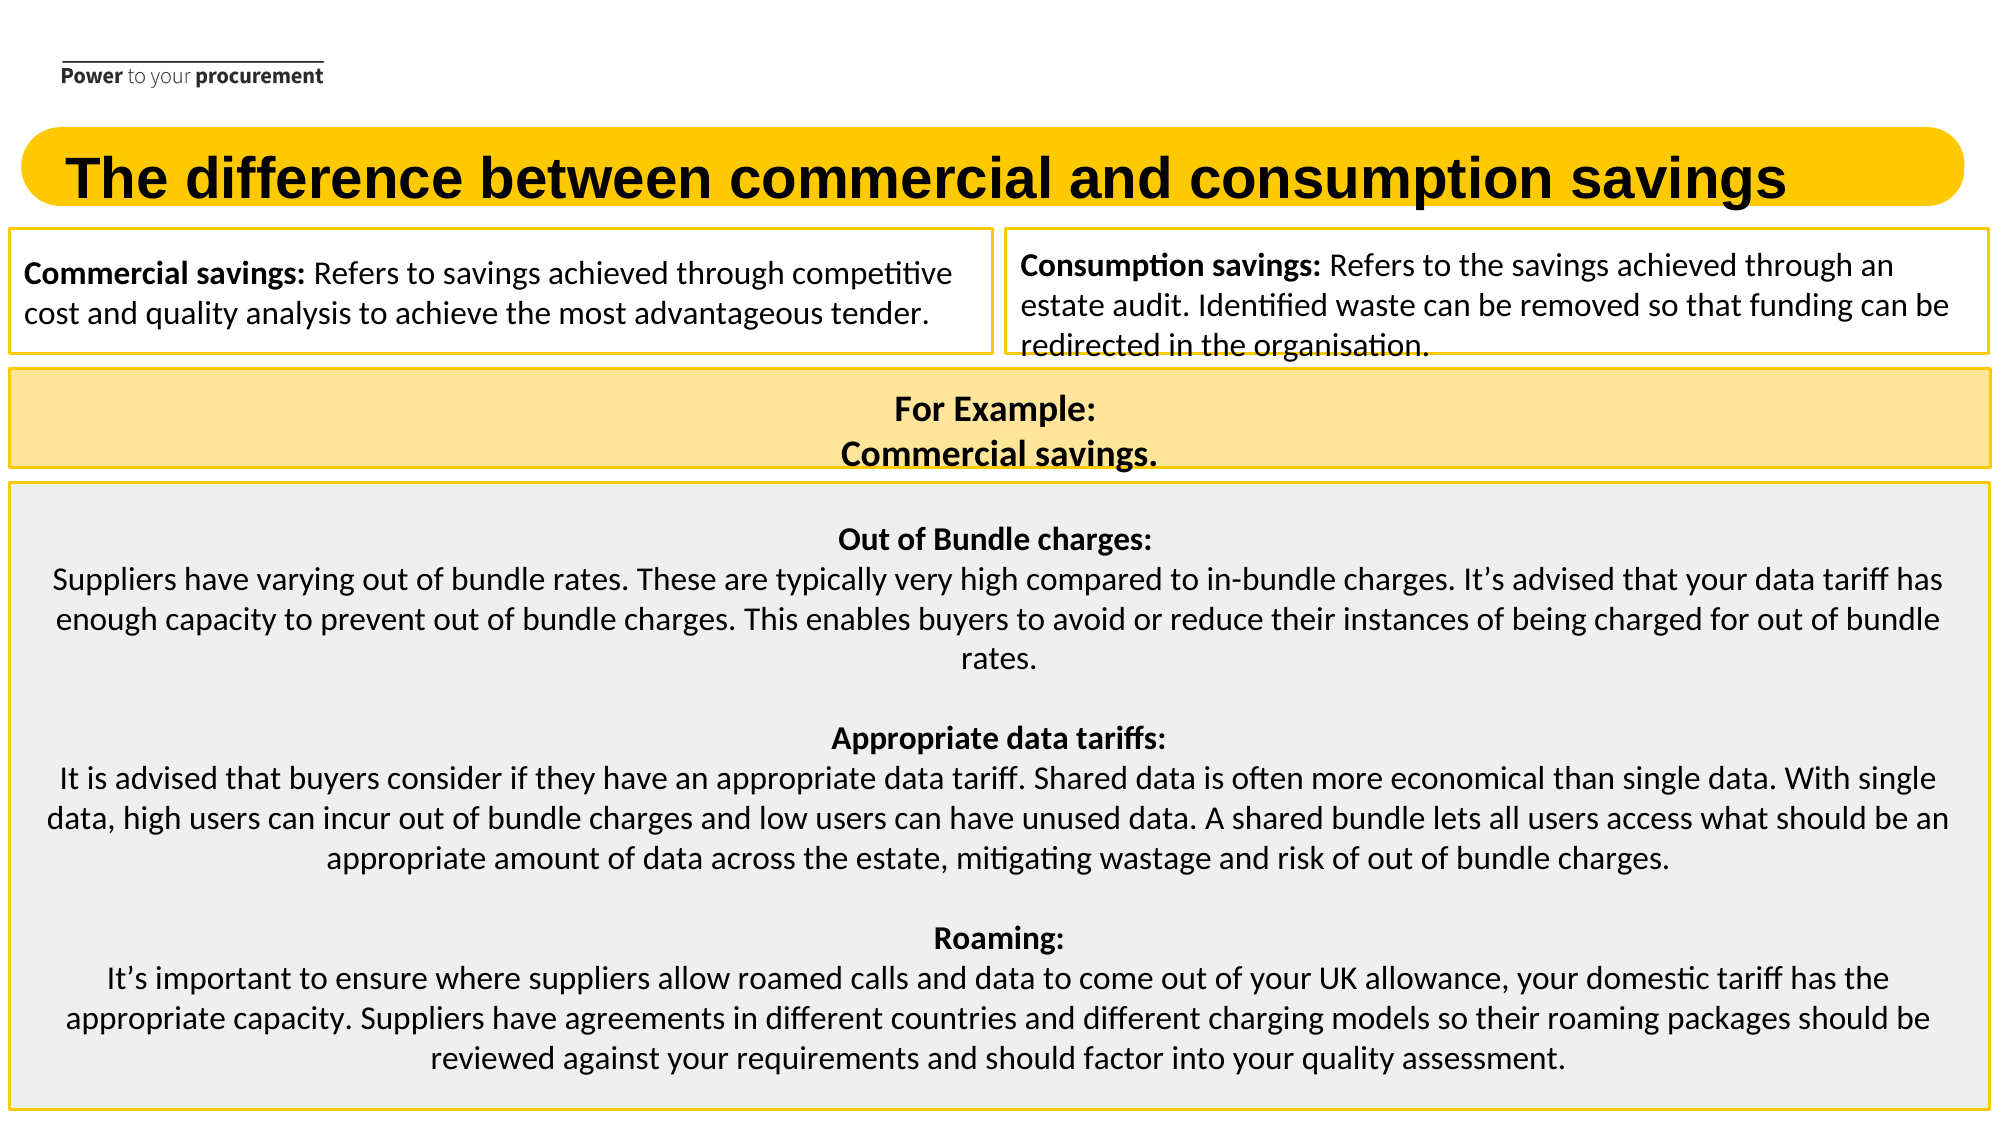

# The difference between commercial and consumption savings
Commercial savings: Refers to savings achieved through competitive cost and quality analysis to achieve the most advantageous tender.
Consumption savings: Refers to the savings achieved through an estate audit. Identified waste can be removed so that funding can be redirected in the organisation.
For Example:
Commercial savings.
Out of Bundle charges:
Suppliers have varying out of bundle rates. These are typically very high compared to in-bundle charges. It’s advised that your data tariff has enough capacity to prevent out of bundle charges. This enables buyers to avoid or reduce their instances of being charged for out of bundle rates.
Appropriate data tariffs:
It is advised that buyers consider if they have an appropriate data tariff. Shared data is often more economical than single data. With single data, high users can incur out of bundle charges and low users can have unused data. A shared bundle lets all users access what should be an appropriate amount of data across the estate, mitigating wastage and risk of out of bundle charges.
Roaming:
It’s important to ensure where suppliers allow roamed calls and data to come out of your UK allowance, your domestic tariff has the appropriate capacity. Suppliers have agreements in different countries and different charging models so their roaming packages should be reviewed against your requirements and should factor into your quality assessment.
Focusing on our customers